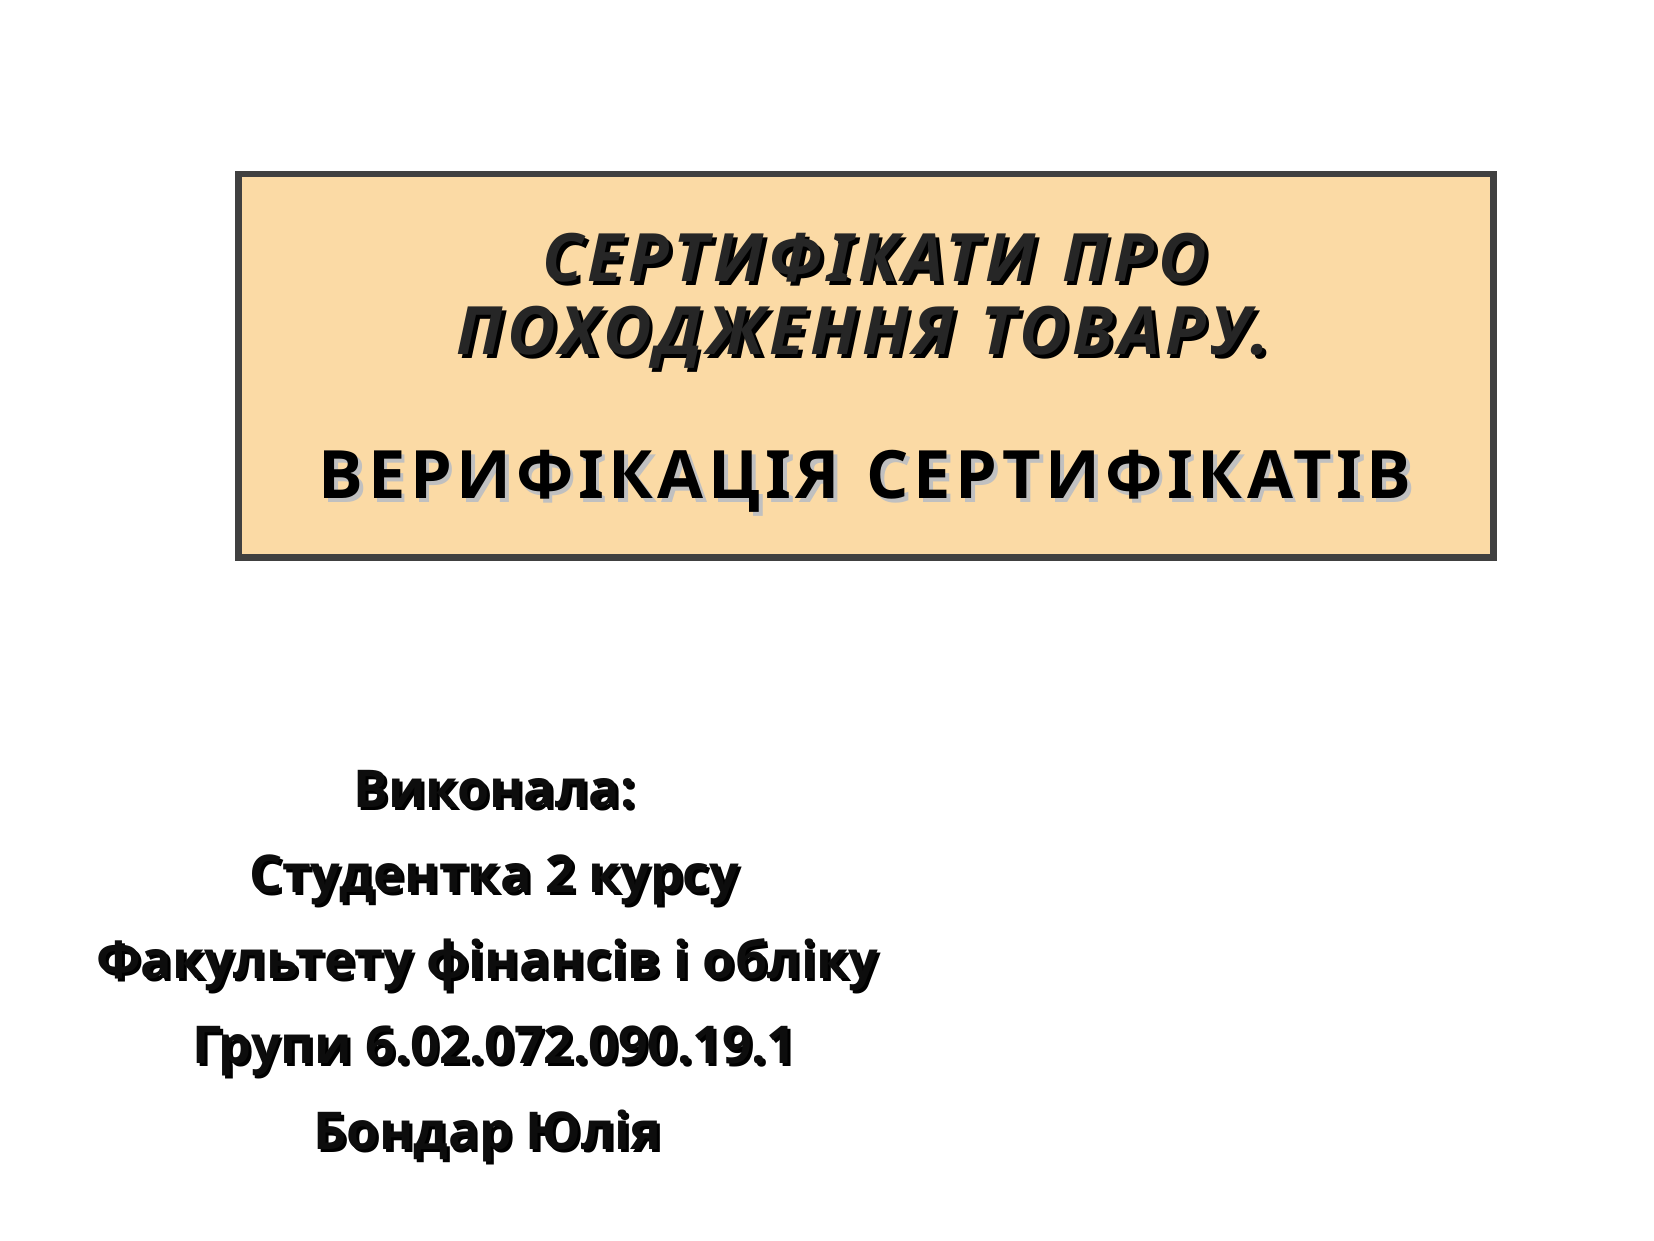

# сертифікати про походження товару. Верифікація сертифікатів
Виконала:
Студентка 2 курсу
Факультету фінансів і обліку
Групи 6.02.072.090.19.1
Бондар Юлія